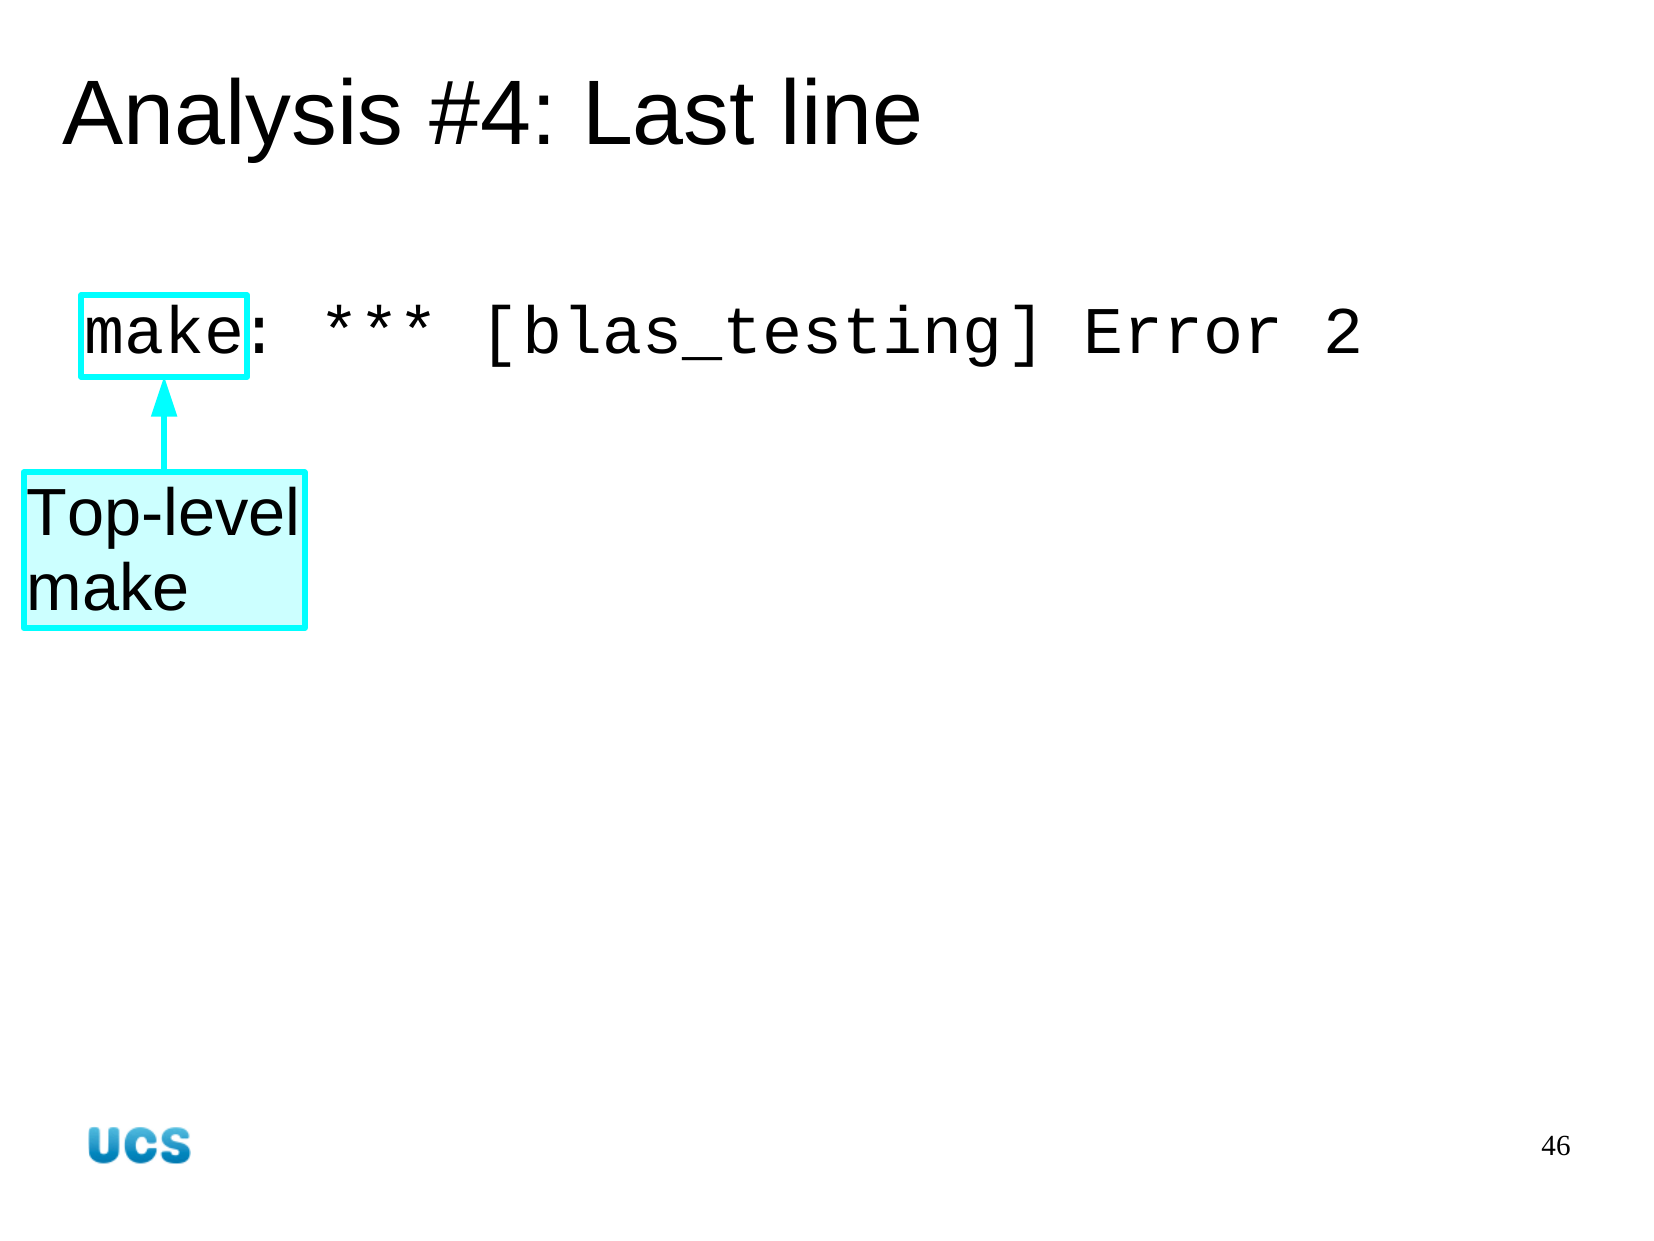

Analysis #4: Last line
make
: *** [
blas_testing
]
Error 2
Top-level
make
46